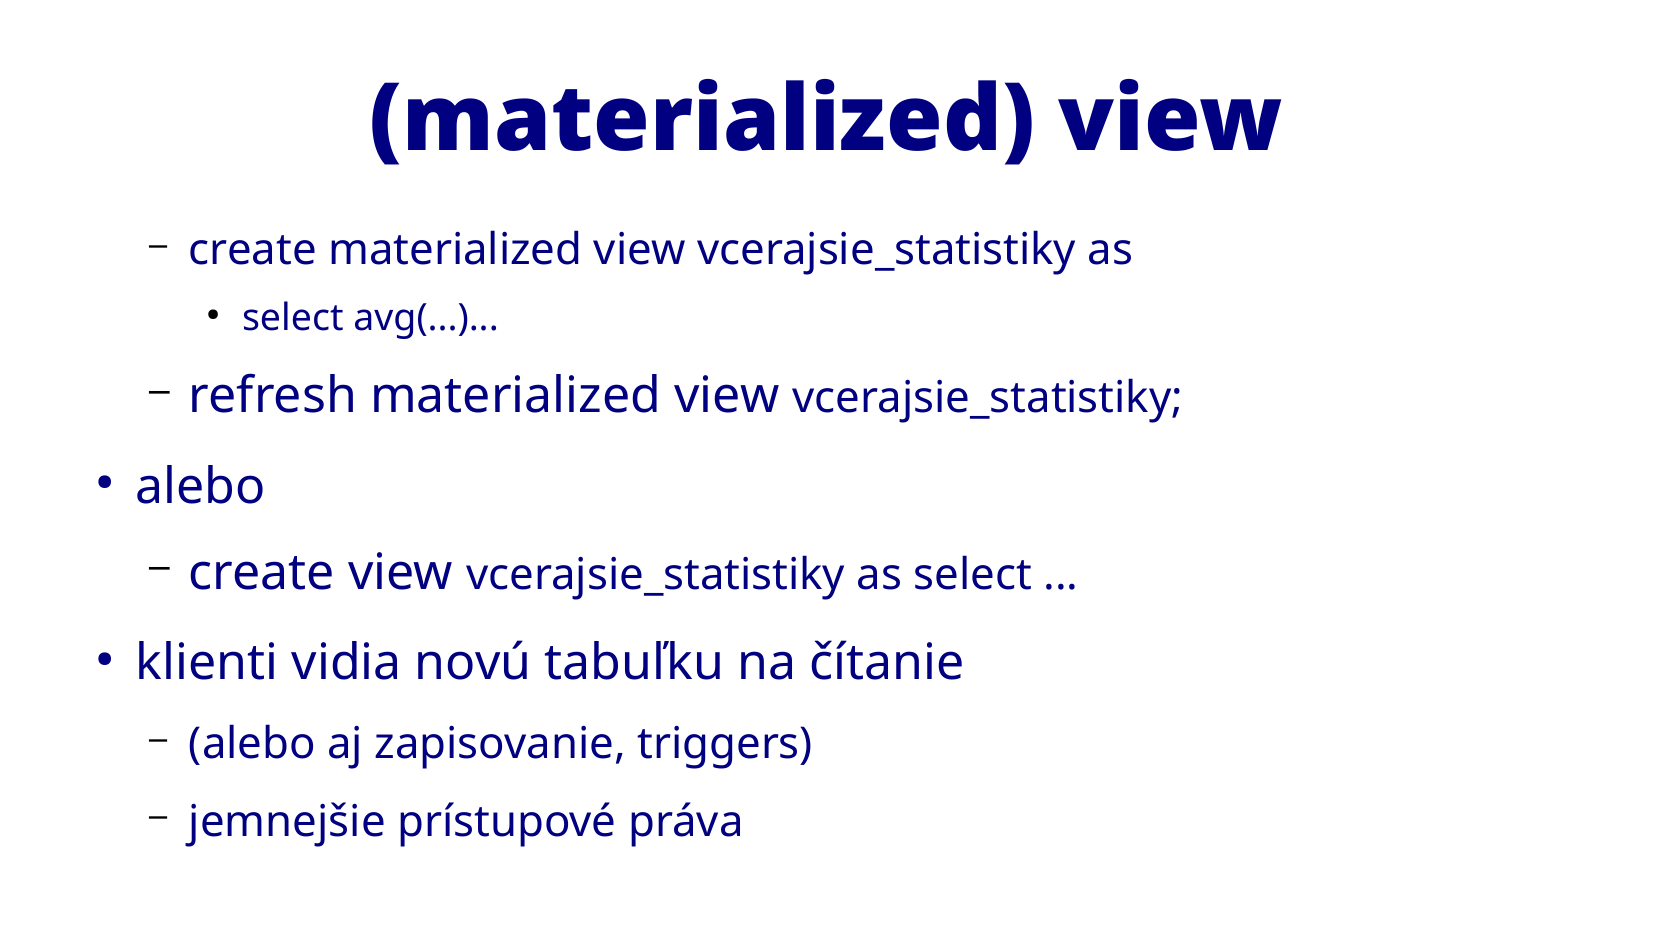

# (materialized) view
create materialized view vcerajsie_statistiky as
select avg(...)...
refresh materialized view vcerajsie_statistiky;
alebo
create view vcerajsie_statistiky as select ...
klienti vidia novú tabuľku na čítanie
(alebo aj zapisovanie, triggers)
jemnejšie prístupové práva